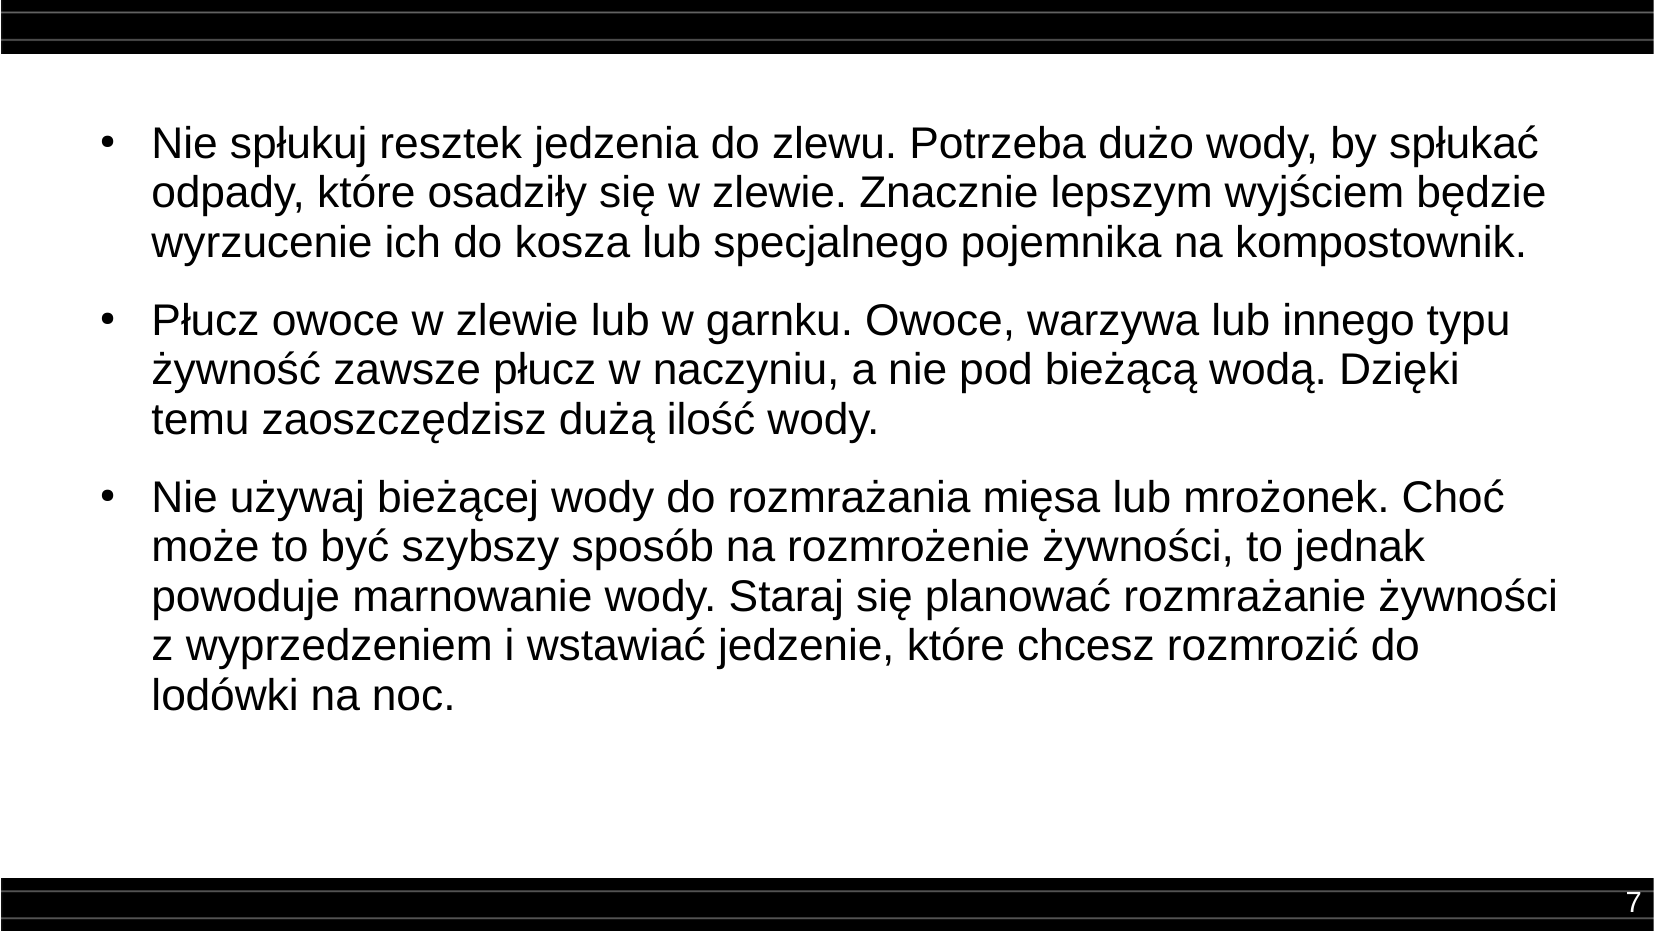

# Nie spłukuj resztek jedzenia do zlewu. Potrzeba dużo wody, by spłukać odpady, które osadziły się w zlewie. Znacznie lepszym wyjściem będzie wyrzucenie ich do kosza lub specjalnego pojemnika na kompostownik.
Płucz owoce w zlewie lub w garnku. Owoce, warzywa lub innego typu żywność zawsze płucz w naczyniu, a nie pod bieżącą wodą. Dzięki temu zaoszczędzisz dużą ilość wody.
Nie używaj bieżącej wody do rozmrażania mięsa lub mrożonek. Choć może to być szybszy sposób na rozmrożenie żywności, to jednak powoduje marnowanie wody. Staraj się planować rozmrażanie żywności z wyprzedzeniem i wstawiać jedzenie, które chcesz rozmrozić do lodówki na noc.